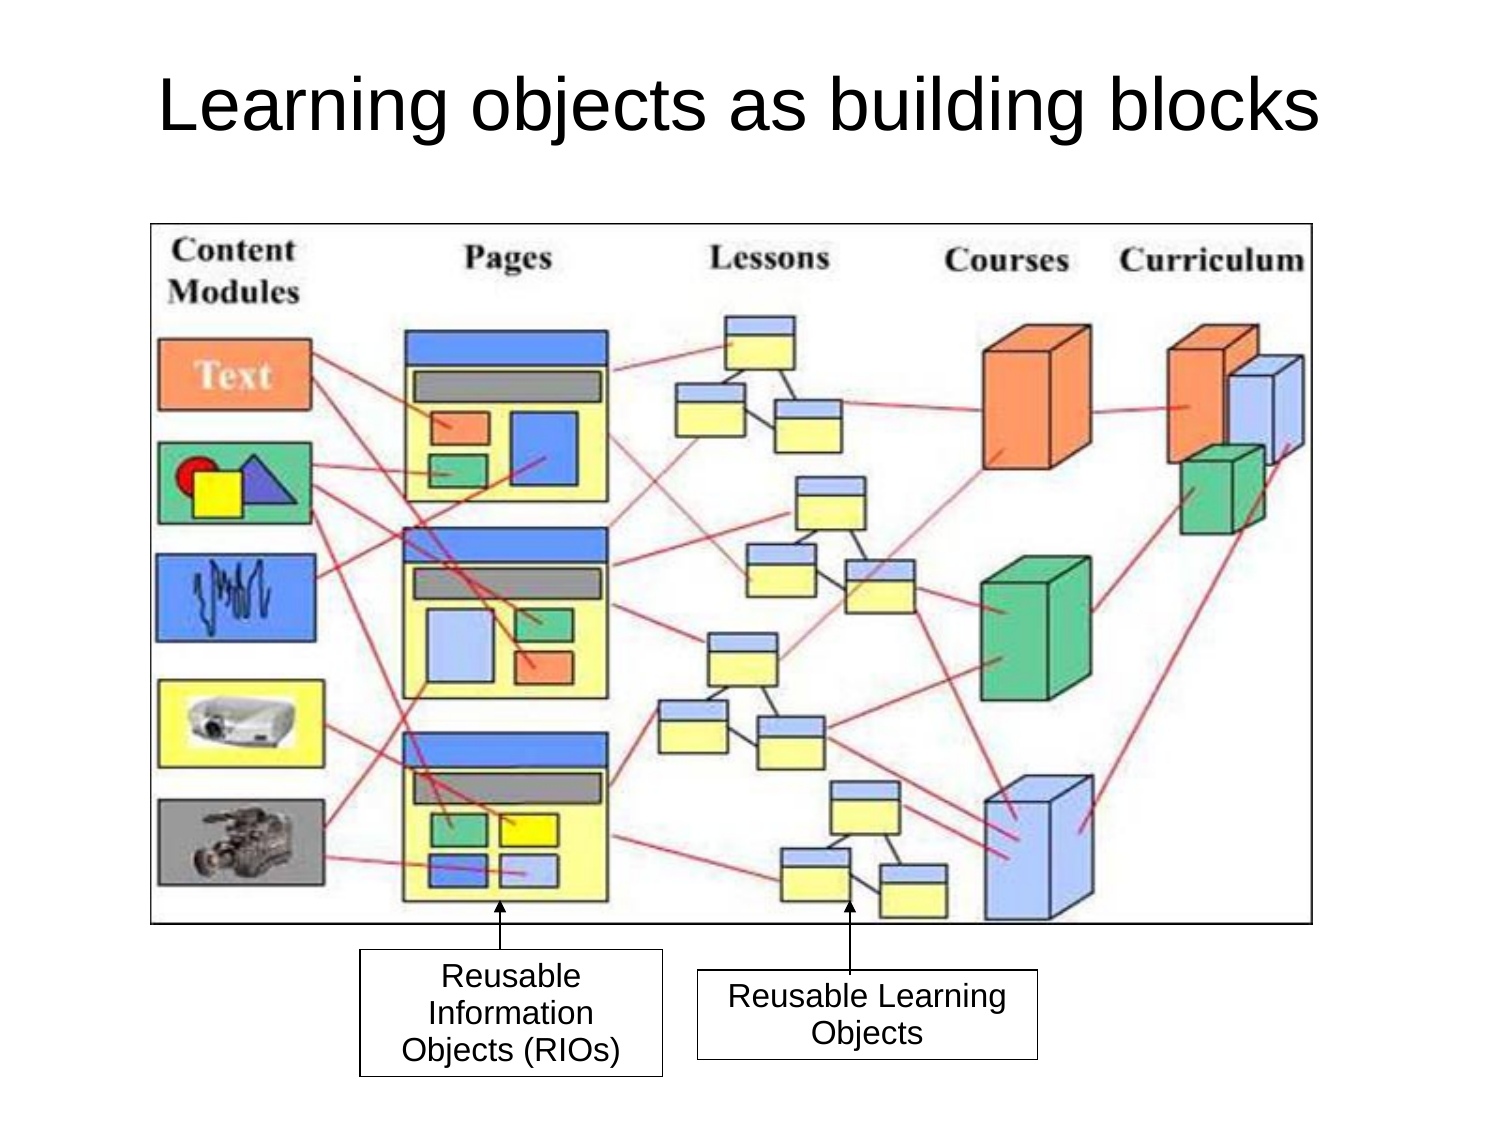

# Learning objects as building blocks
Reusable Information Objects (RIOs)
Reusable Learning Objects